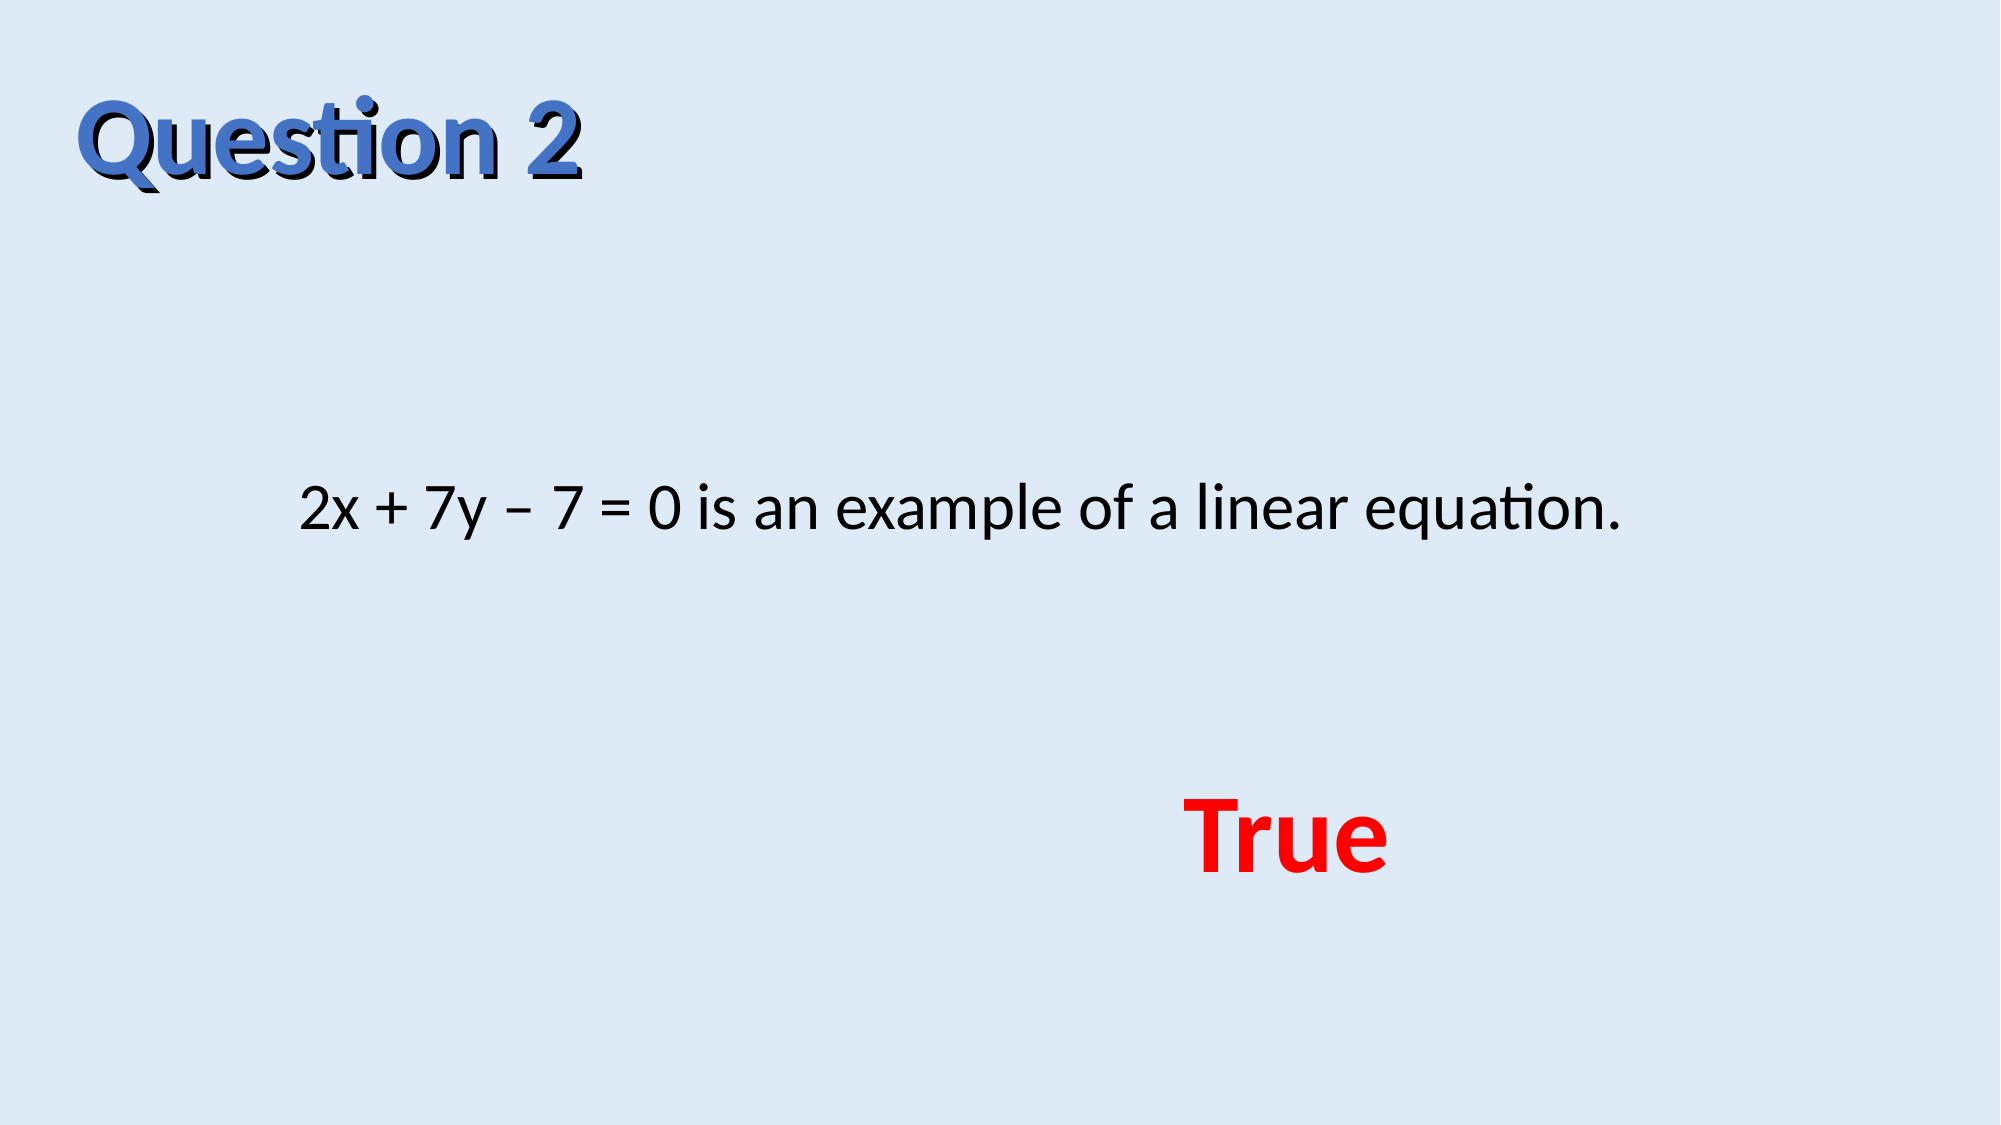

Question 2
2x + 7y – 7 = 0 is an example of a linear equation.
True